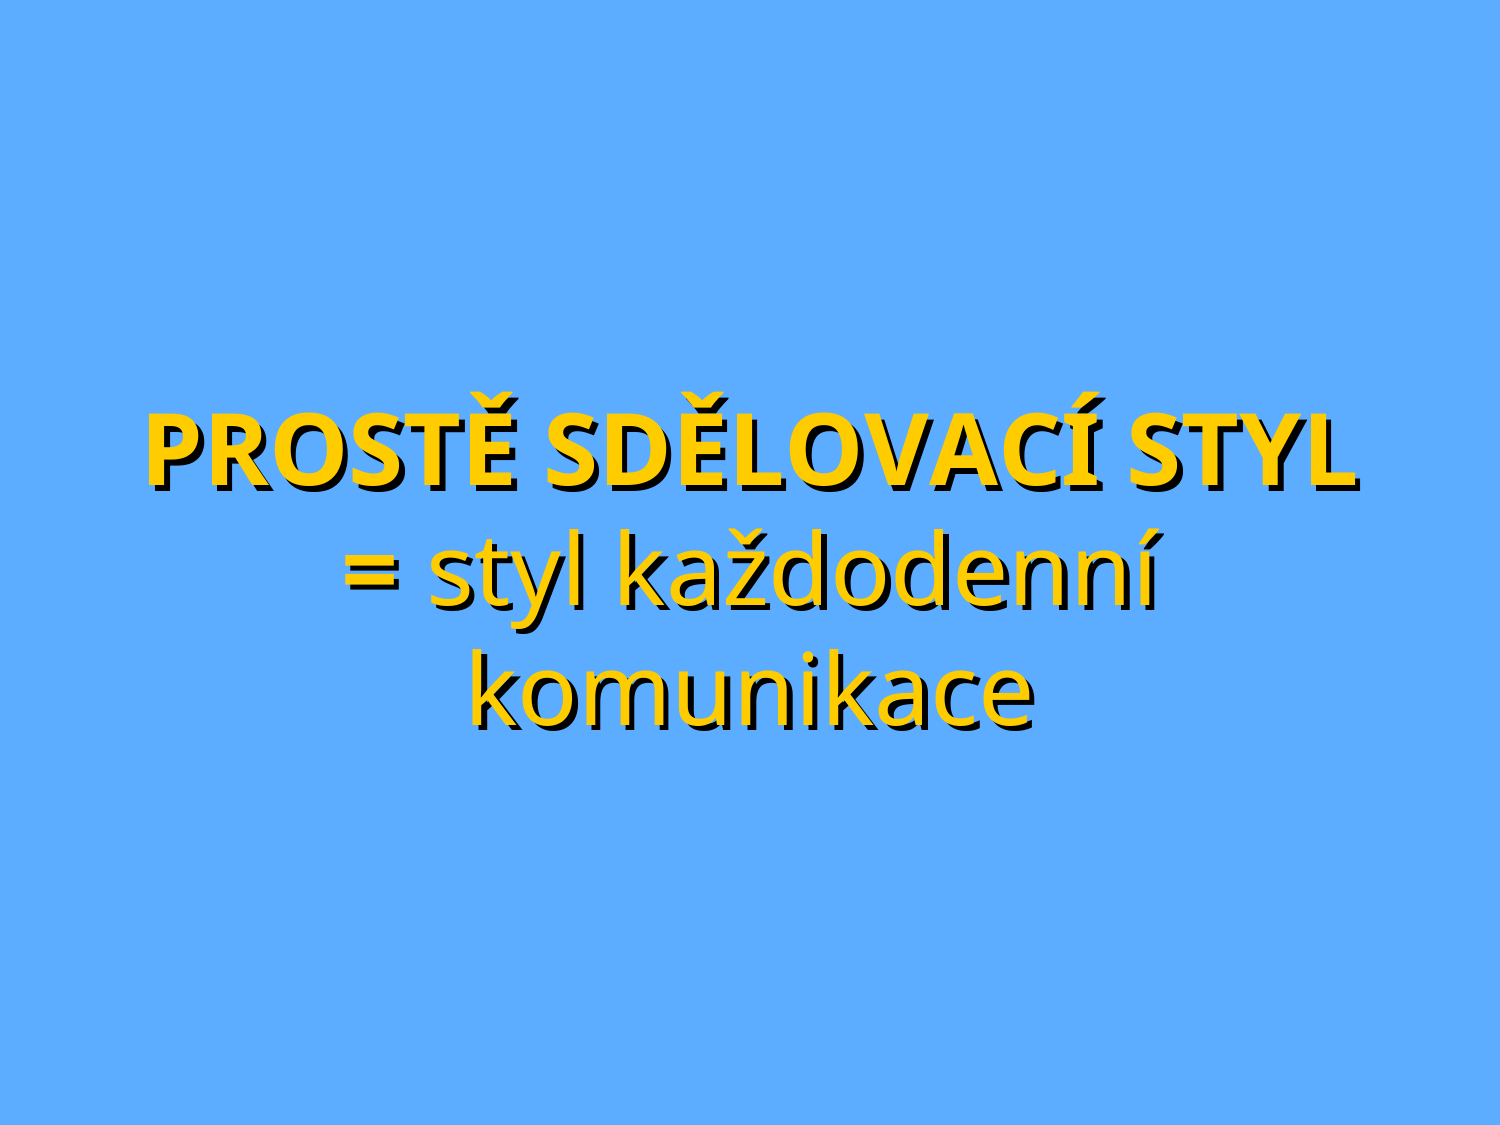

# PROSTĚ SDĚLOVACÍ STYL = styl každodenní komunikace